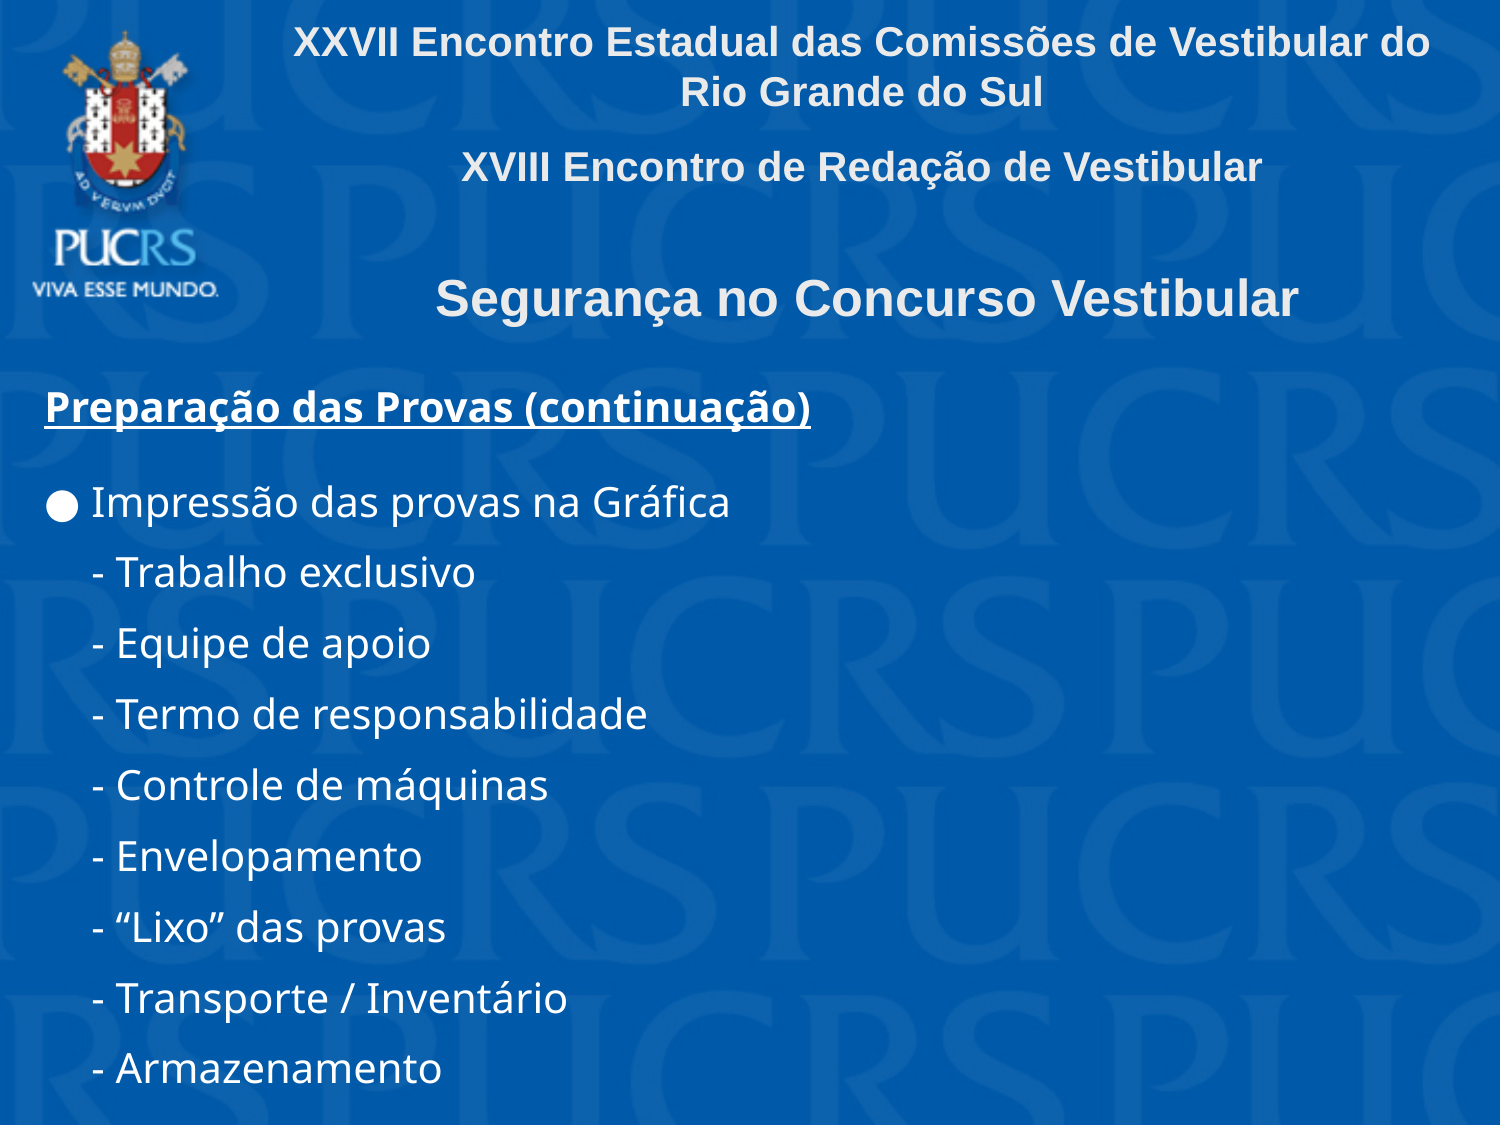

XXVII Encontro Estadual das Comissões de Vestibular do Rio Grande do Sul
 
XVIII Encontro de Redação de Vestibular
 
 Segurança no Concurso Vestibular
Preparação das Provas (continuação)
● Impressão das provas na Gráfica
- Trabalho exclusivo
- Equipe de apoio
- Termo de responsabilidade
- Controle de máquinas
- Envelopamento
- “Lixo” das provas
- Transporte / Inventário
- Armazenamento